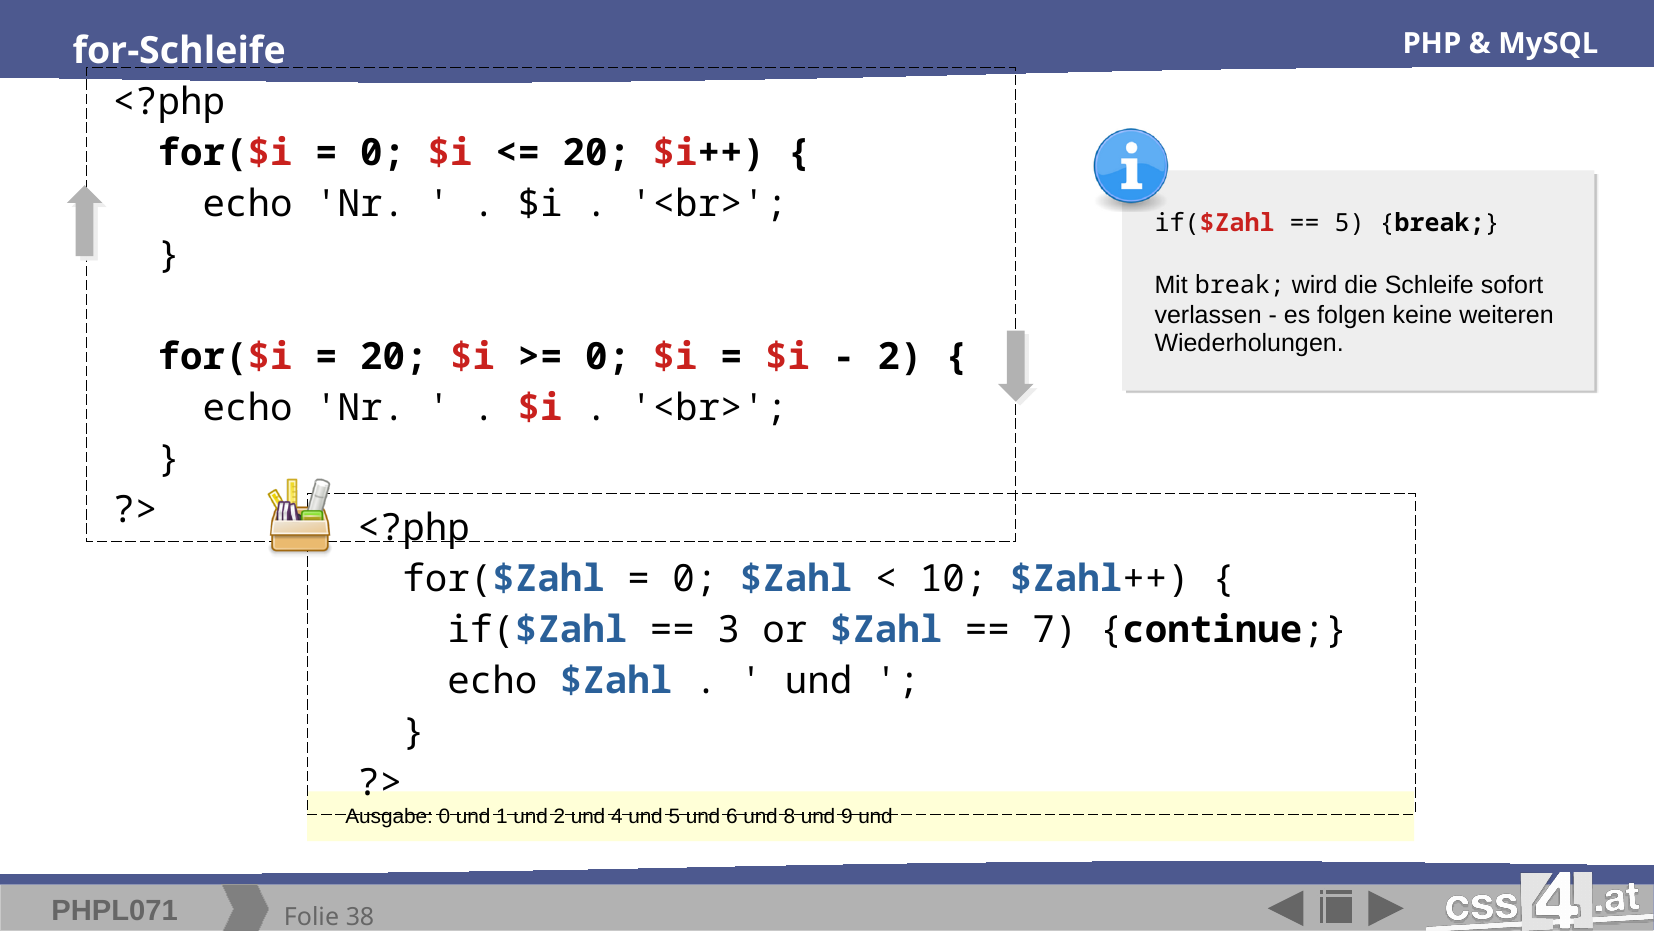

PHP & MySQL
for-Schleife
<?php
 for($i = 0; $i <= 20; $i++) {
 echo 'Nr. ' . $i . '<br>';
 }
 for($i = 20; $i >= 0; $i = $i - 2) {
 echo 'Nr. ' . $i . '<br>';
 }
?>
if($Zahl == 5) {break;}
Mit break; wird die Schleife sofort verlassen - es folgen keine weiteren
Wiederholungen.
<?php
 for($Zahl = 0; $Zahl < 10; $Zahl++) {
 if($Zahl == 3 or $Zahl == 7) {continue;}
 echo $Zahl . ' und ';
 }
?>
Ausgabe: 0 und 1 und 2 und 4 und 5 und 6 und 8 und 9 und
PHPL071
Folie